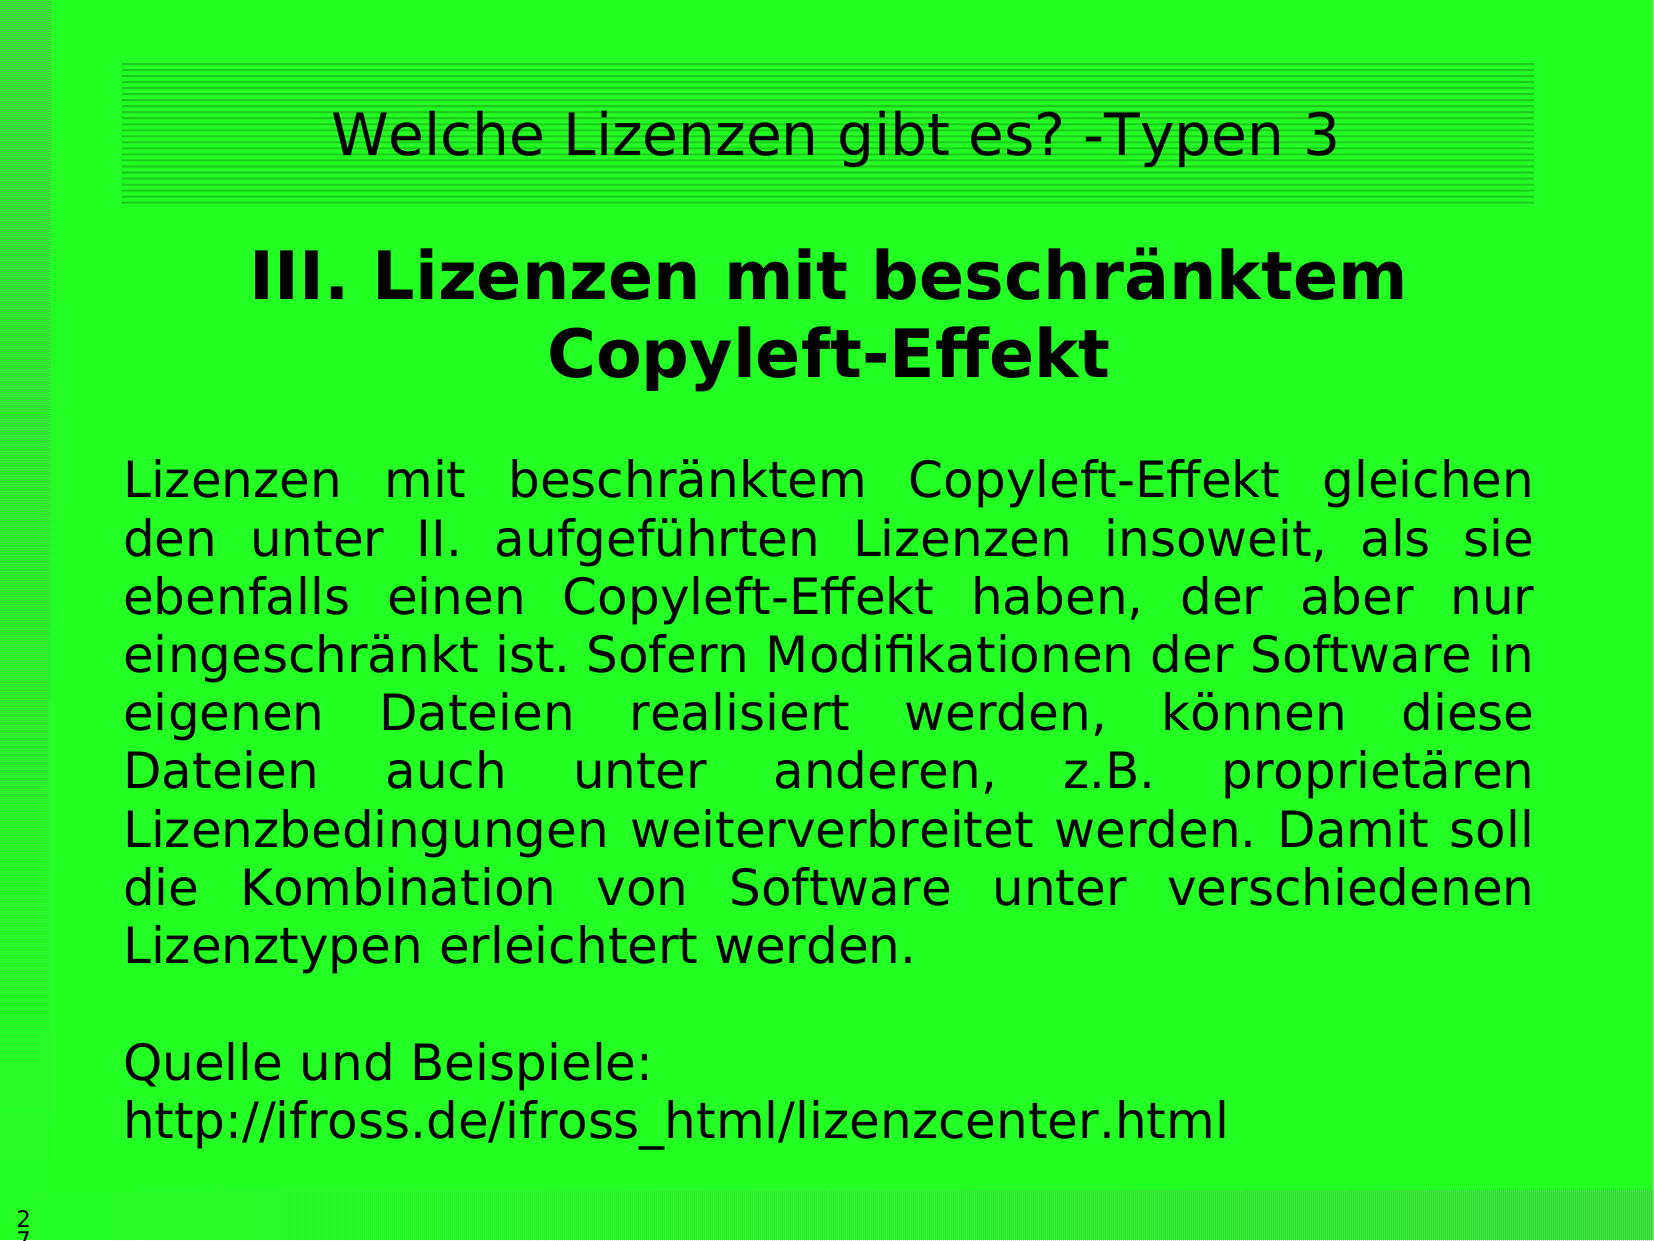

# Welche Lizenzen gibt es? -Typen 3
III. Lizenzen mit beschränktem Copyleft-Effekt
Lizenzen mit beschränktem Copyleft-Effekt gleichen den unter II. aufgeführten Lizenzen insoweit, als sie ebenfalls einen Copyleft-Effekt haben, der aber nur eingeschränkt ist. Sofern Modifikationen der Software in eigenen Dateien realisiert werden, können diese Dateien auch unter anderen, z.B. proprietären Lizenzbedingungen weiterverbreitet werden. Damit soll die Kombination von Software unter verschiedenen Lizenztypen erleichtert werden.
Quelle und Beispiele: http://ifross.de/ifross_html/lizenzcenter.html